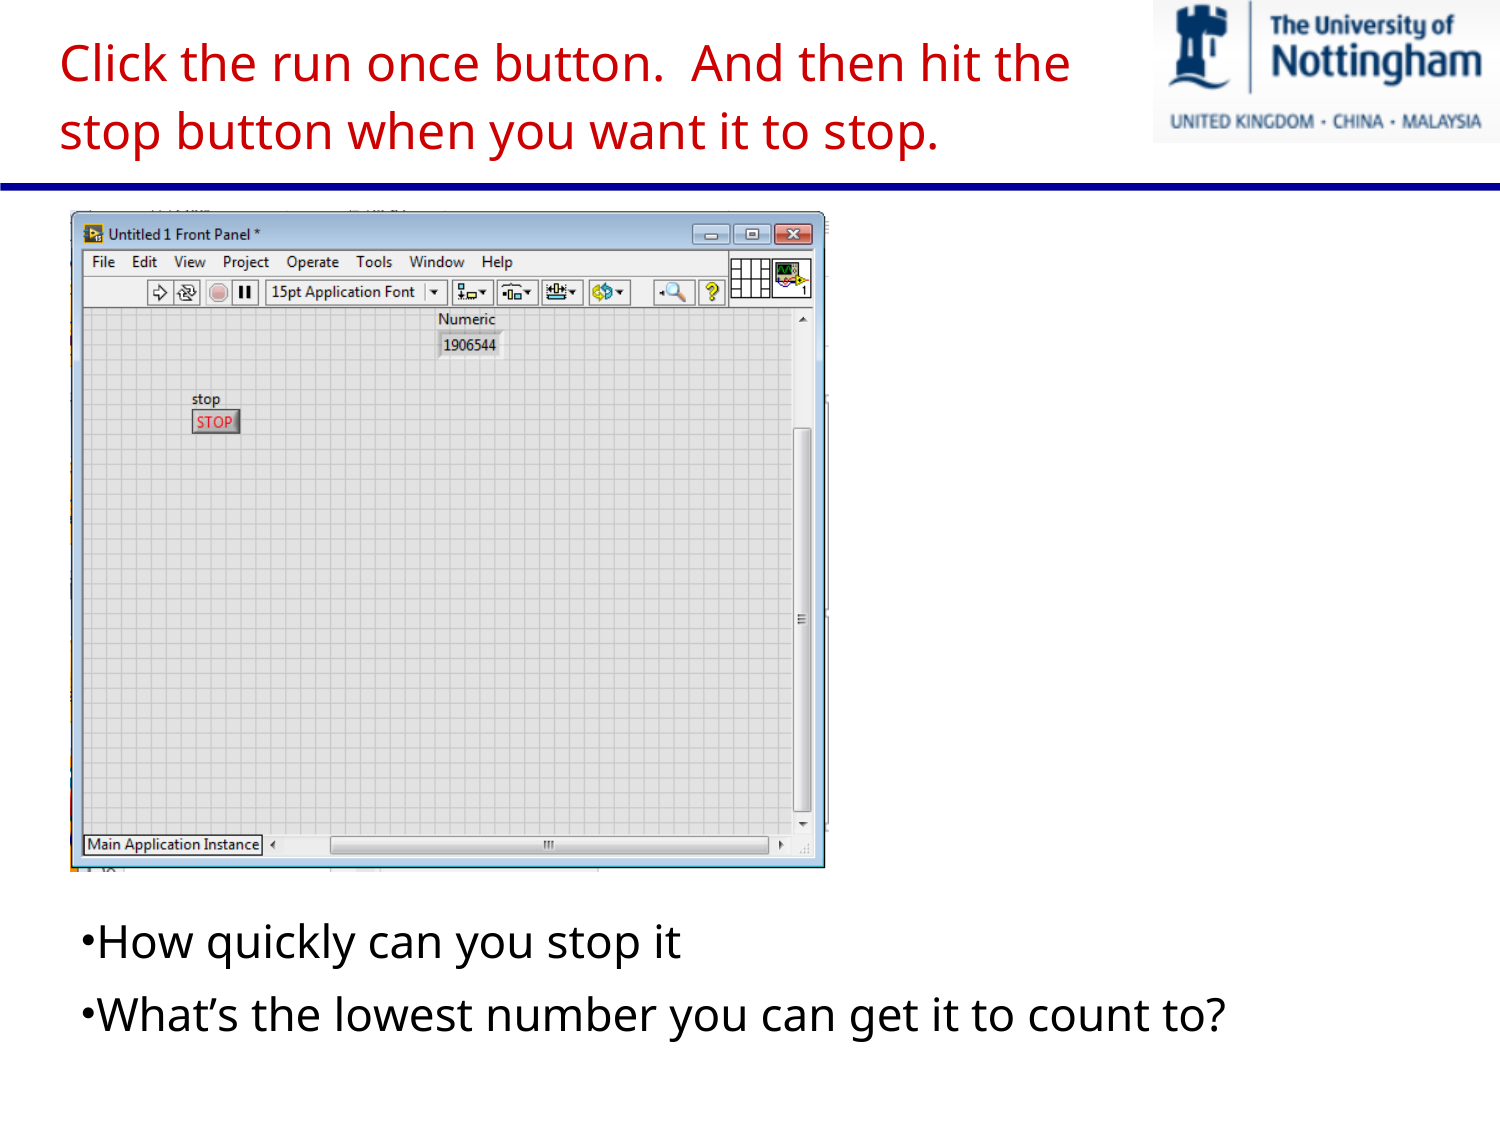

# Click the run once button. And then hit the stop button when you want it to stop.
How quickly can you stop it
What’s the lowest number you can get it to count to?